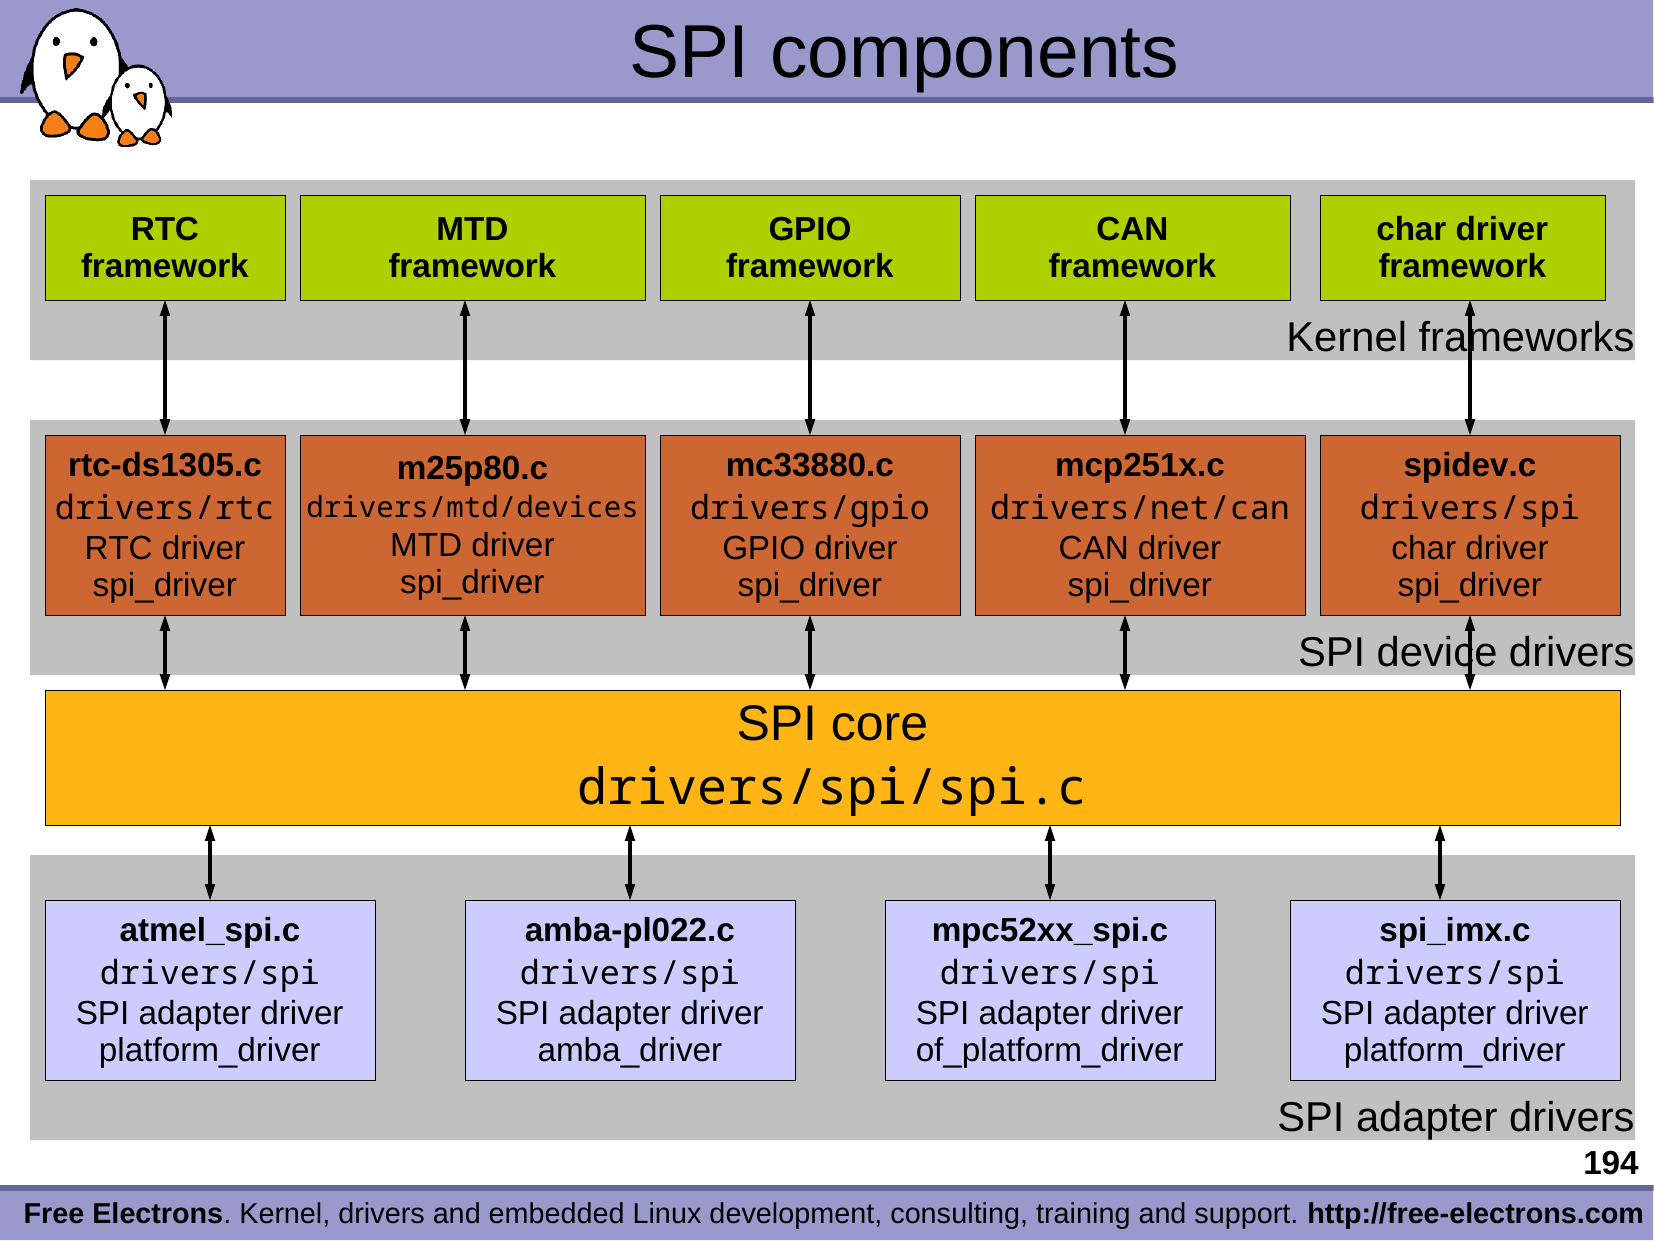

# SPI components
Kernel frameworks
RTC
framework
MTD
framework
GPIO
framework
CAN
framework
char driver
framework
SPI device drivers
rtc-ds1305.c
drivers/rtc
RTC driver
spi_driver
m25p80.c
drivers/mtd/devices
MTD driver
spi_driver
mc33880.c
drivers/gpio
GPIO driver
spi_driver
mcp251x.c
drivers/net/can
CAN driver
spi_driver
spidev.c
drivers/spi
char driver
spi_driver
SPI core
drivers/spi/spi.c
SPI adapter drivers
atmel_spi.c
drivers/spi
SPI adapter driver
platform_driver
amba-pl022.c
drivers/spi
SPI adapter driver
amba_driver
mpc52xx_spi.c
drivers/spi
SPI adapter driver
of_platform_driver
spi_imx.c
drivers/spi
SPI adapter driver
platform_driver